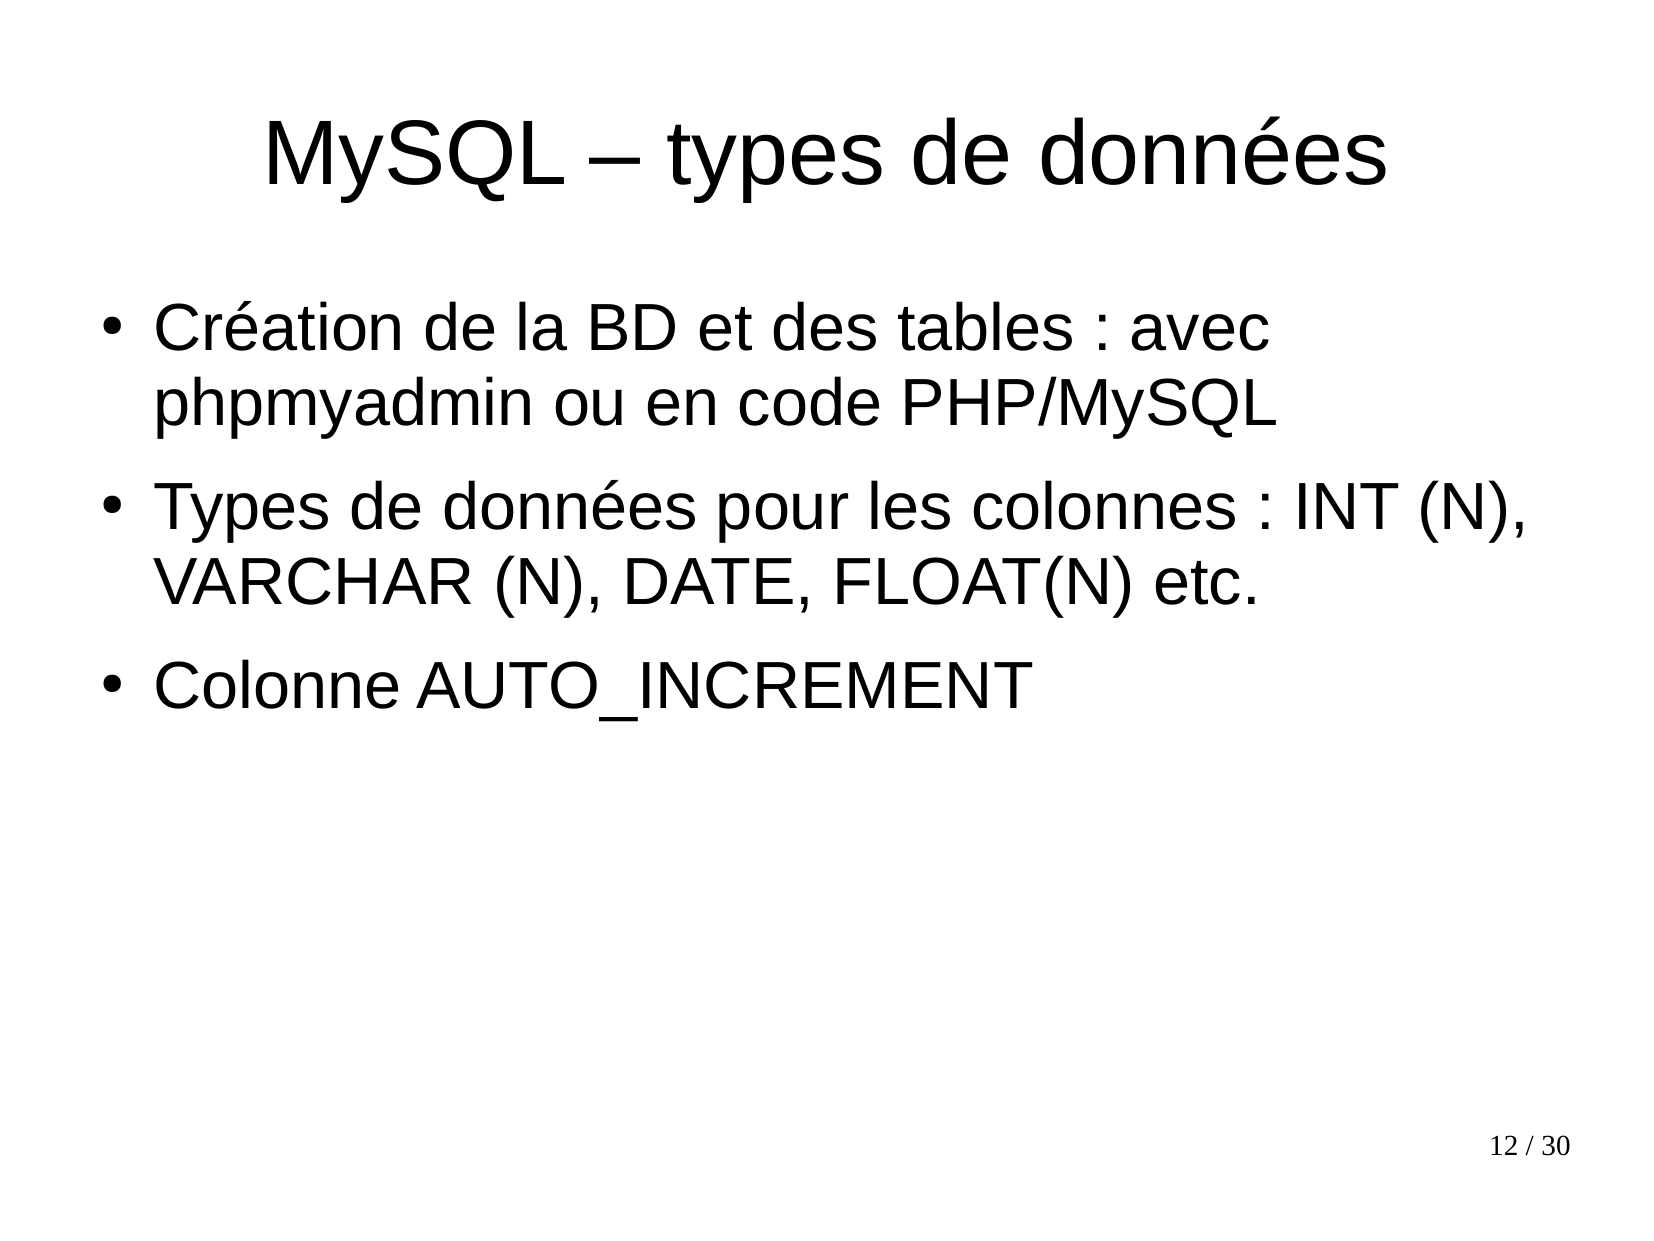

# MySQL – types de données
Création de la BD et des tables : avec phpmyadmin ou en code PHP/MySQL
Types de données pour les colonnes : INT (N), VARCHAR (N), DATE, FLOAT(N) etc.
Colonne AUTO_INCREMENT
12